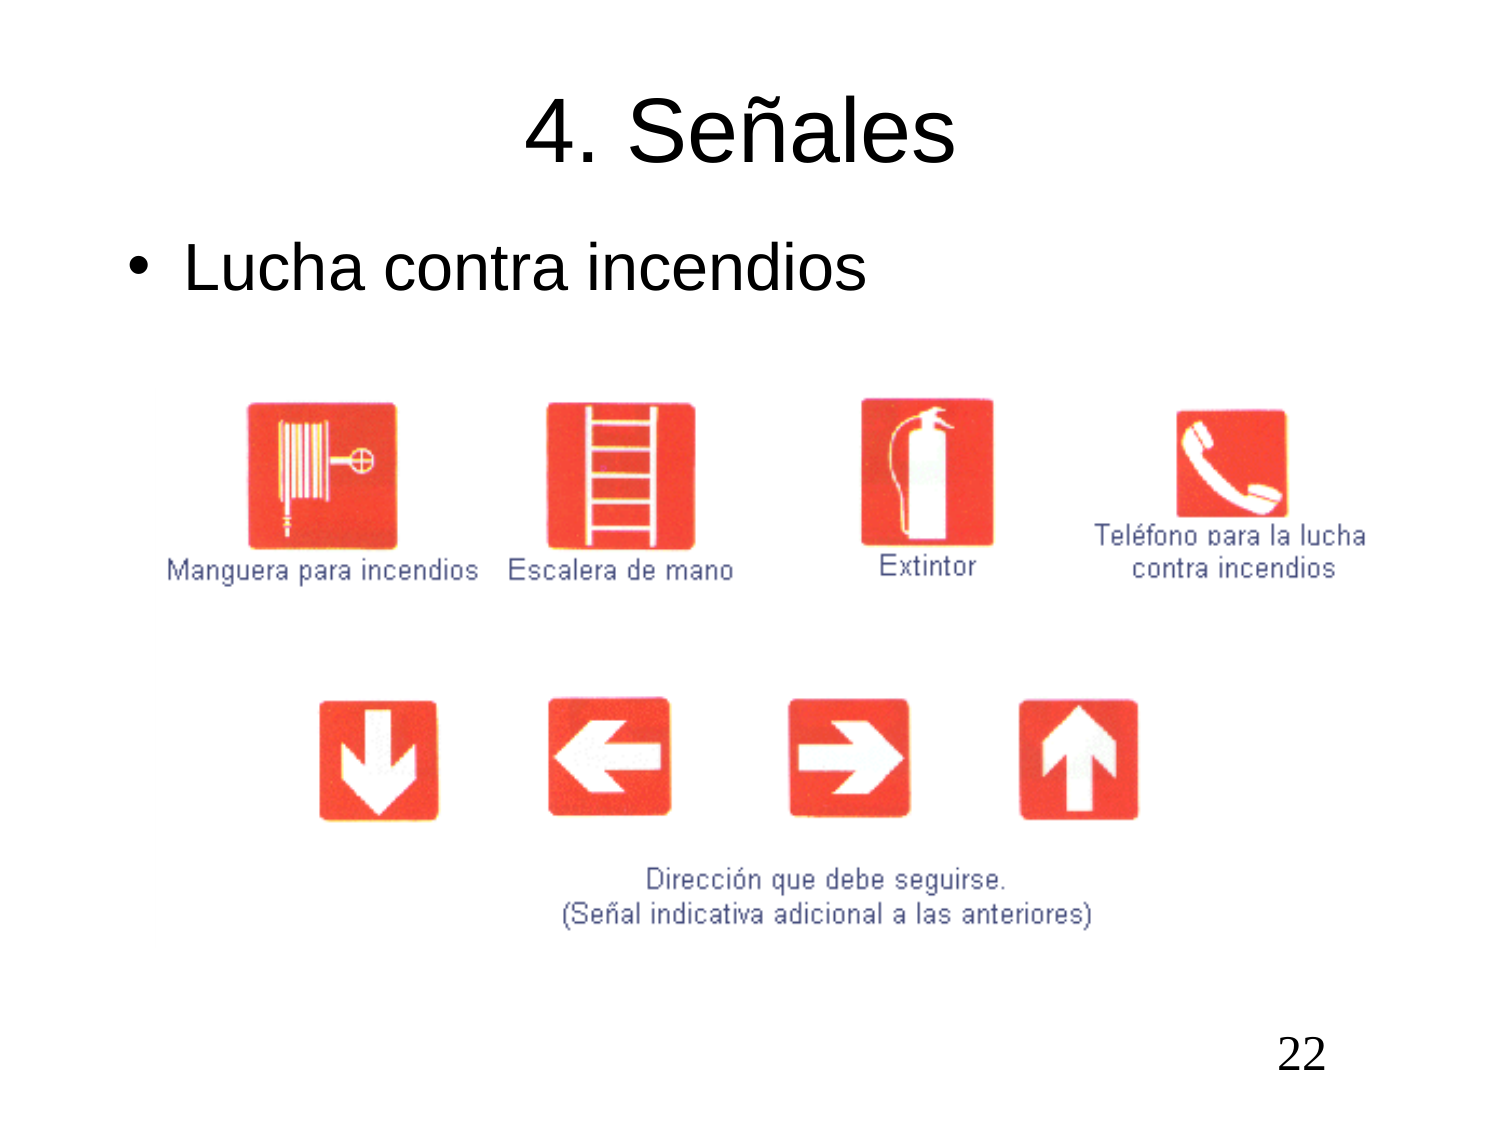

# 4. Señales
Lucha contra incendios
22